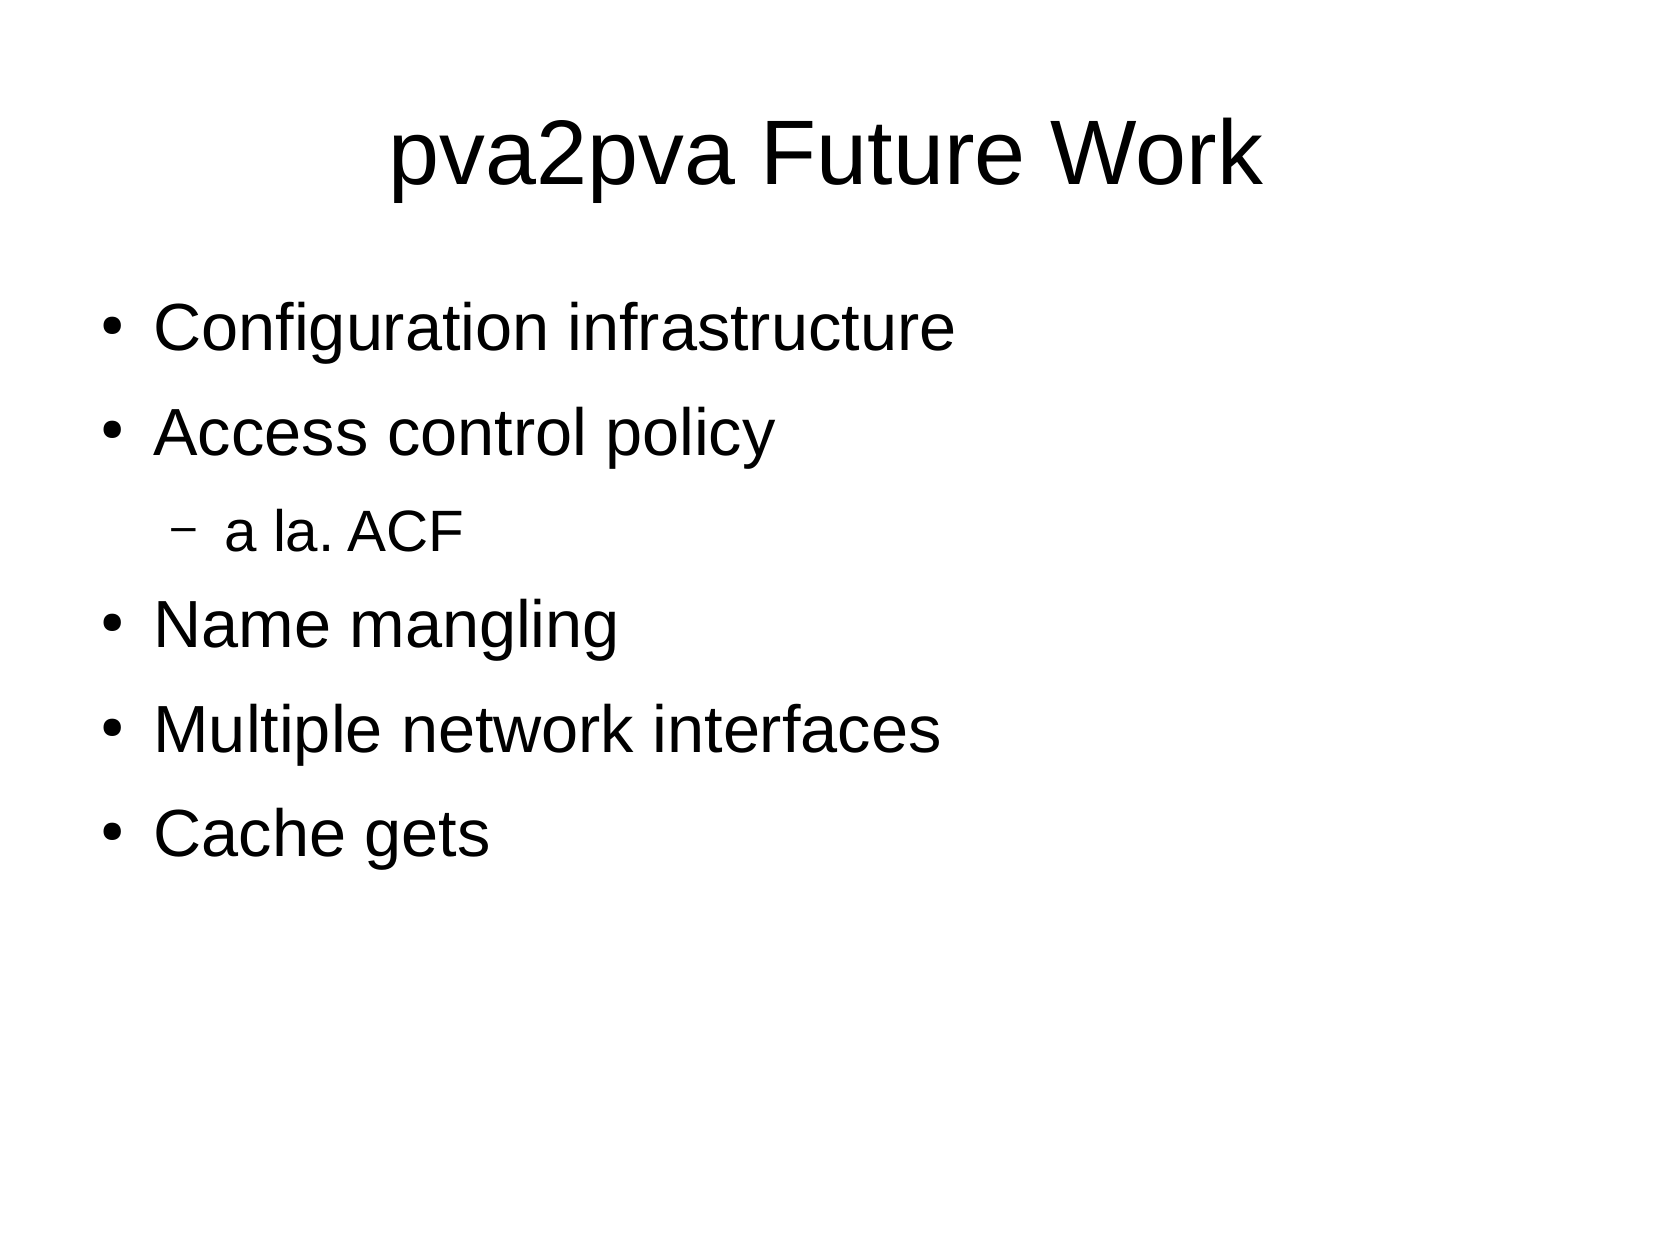

# pva2pva Future Work
Configuration infrastructure
Access control policy
a la. ACF
Name mangling
Multiple network interfaces
Cache gets